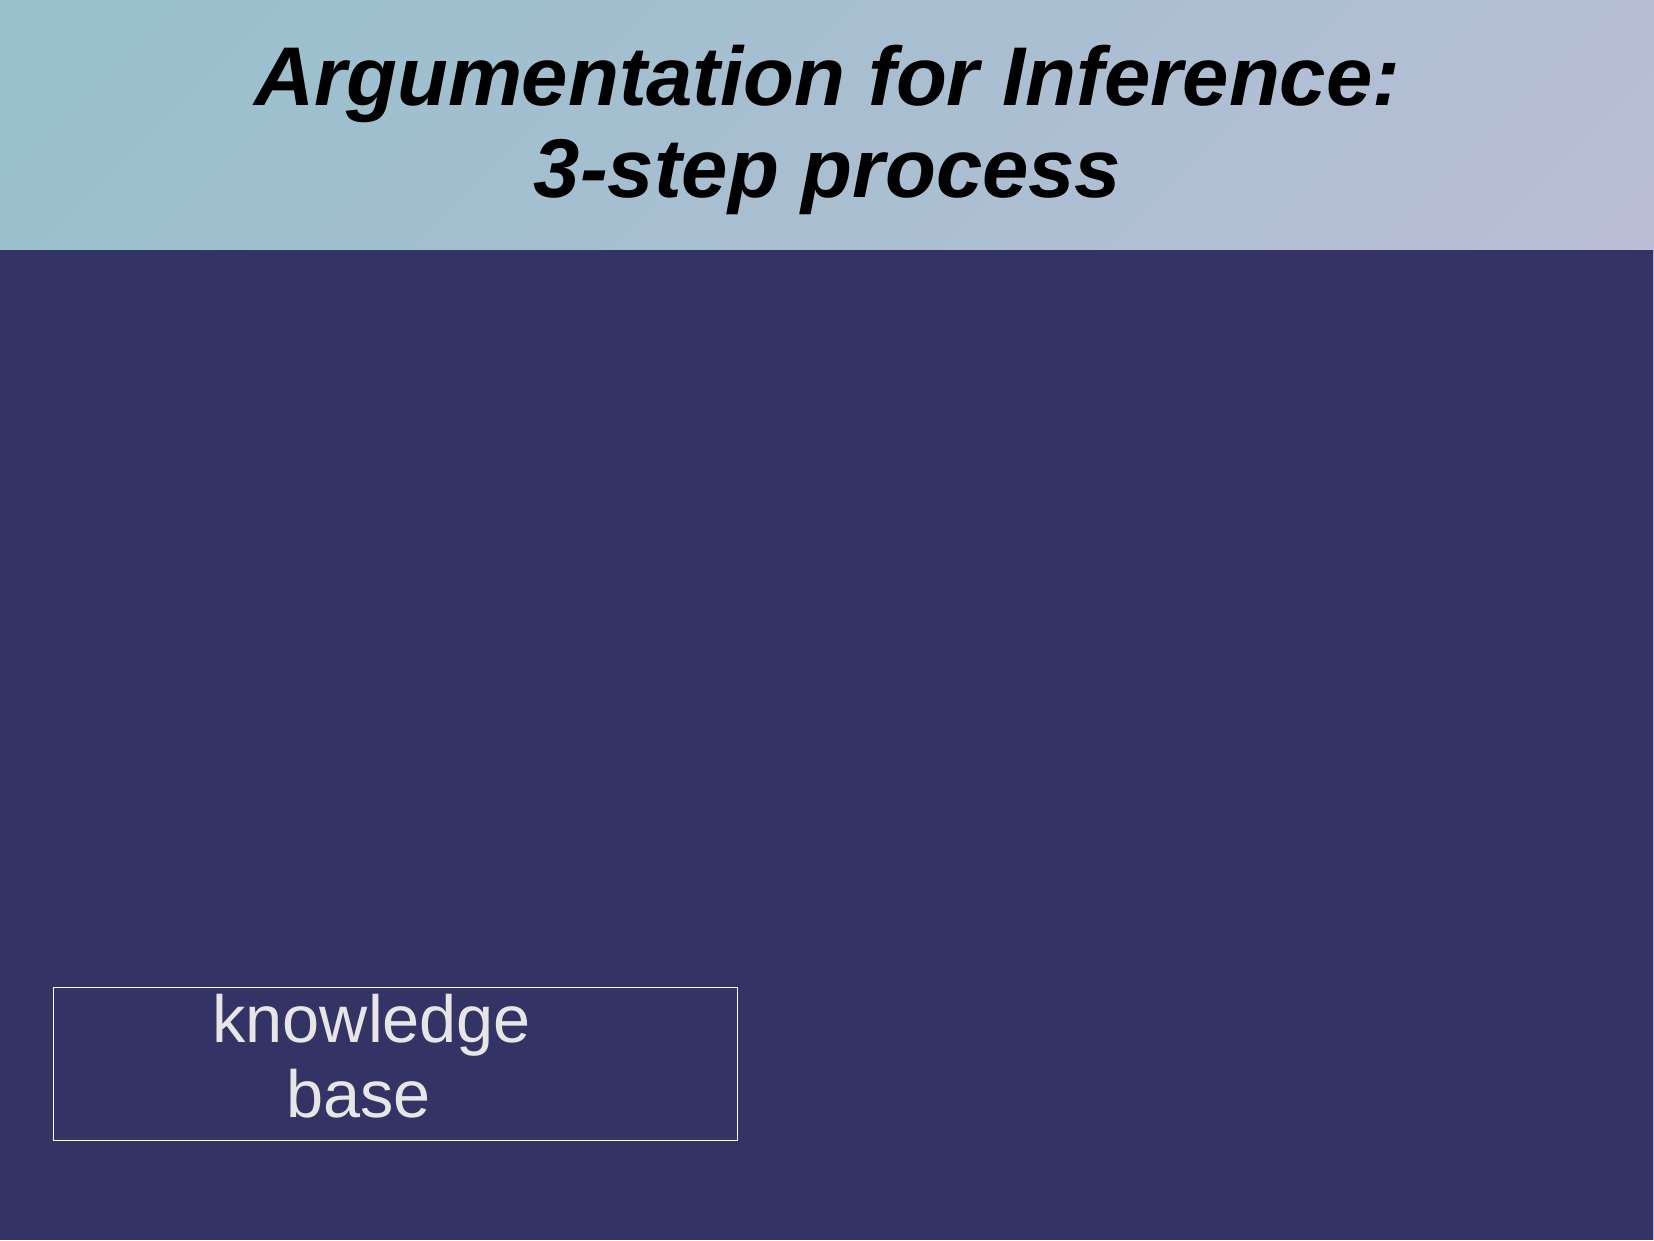

# Argumentation for Inference: 3-step process
 knowledge
 base